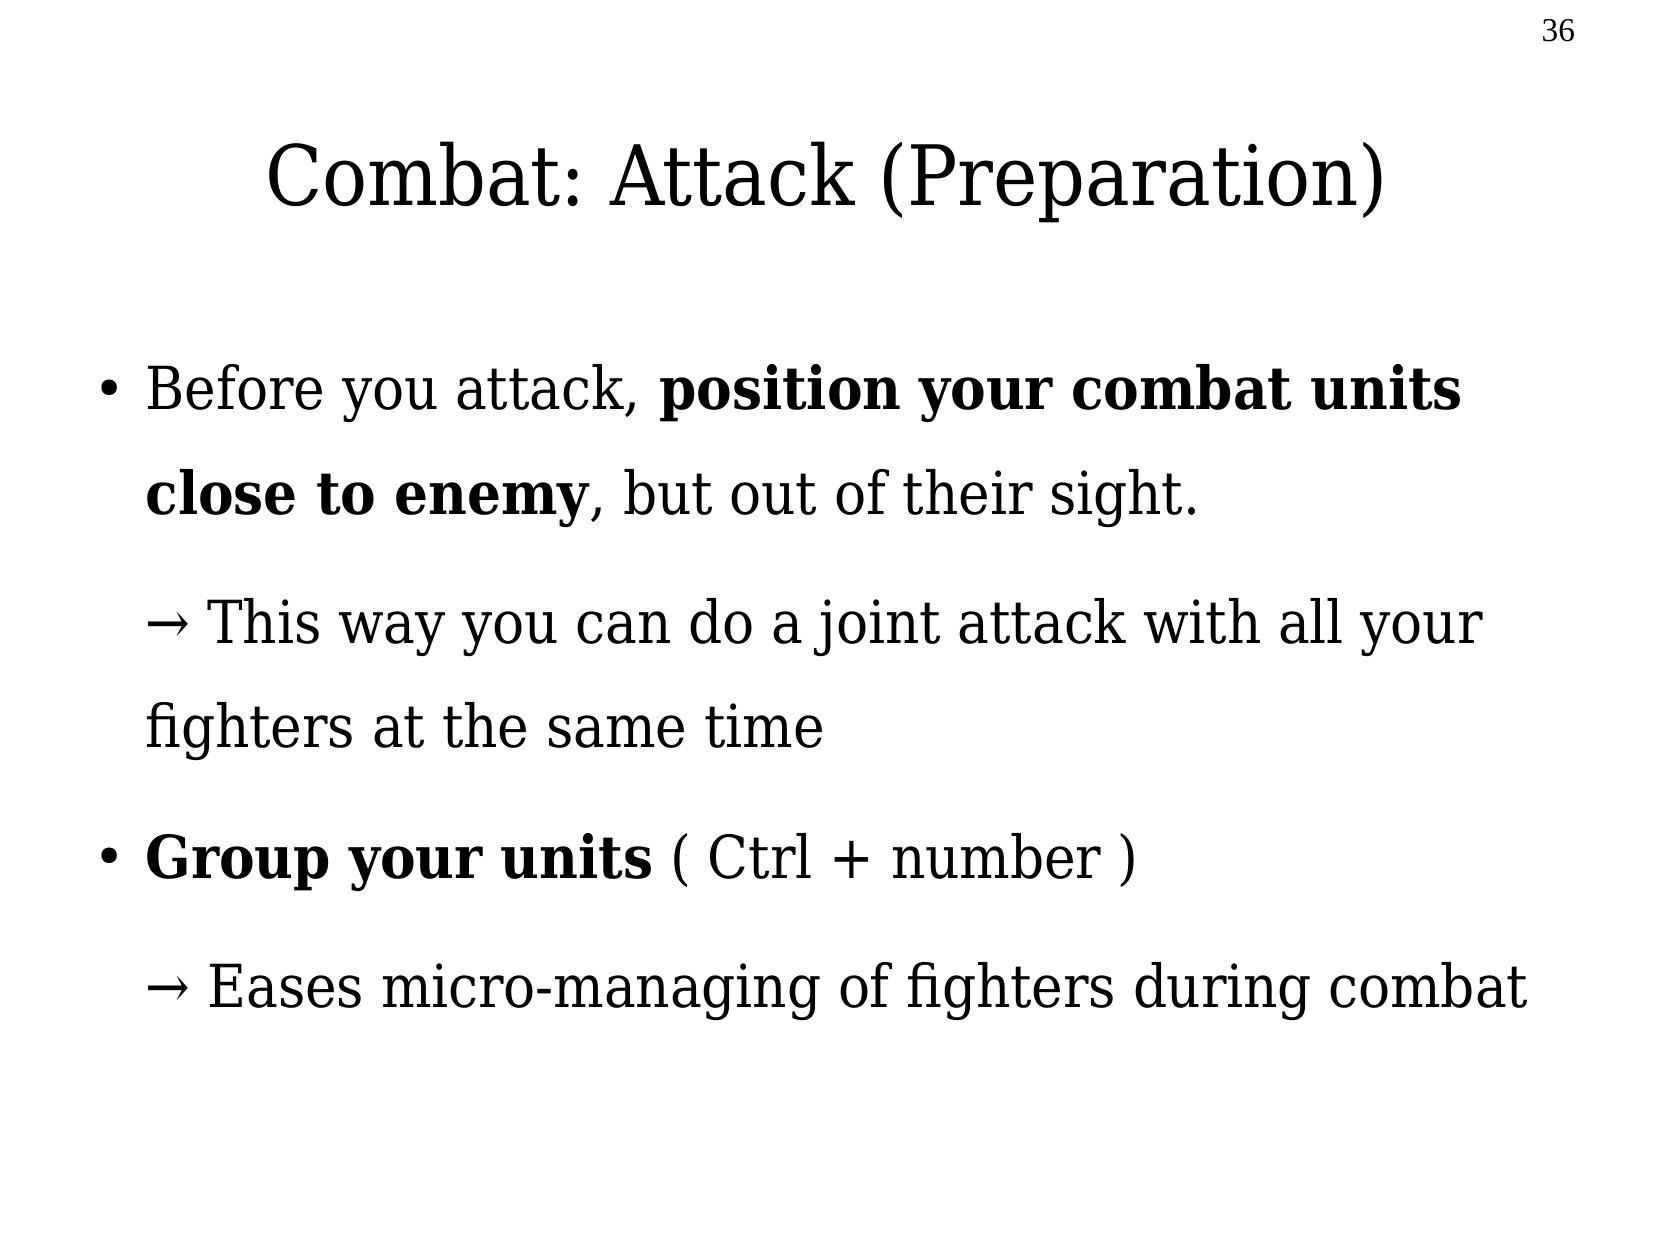

# Combat: Attack (Preparation)
Before you attack, position your combat units close to enemy, but out of their sight.
→ This way you can do a joint attack with all your fighters at the same time
Group your units ( Ctrl + number )
→ Eases micro-managing of fighters during combat